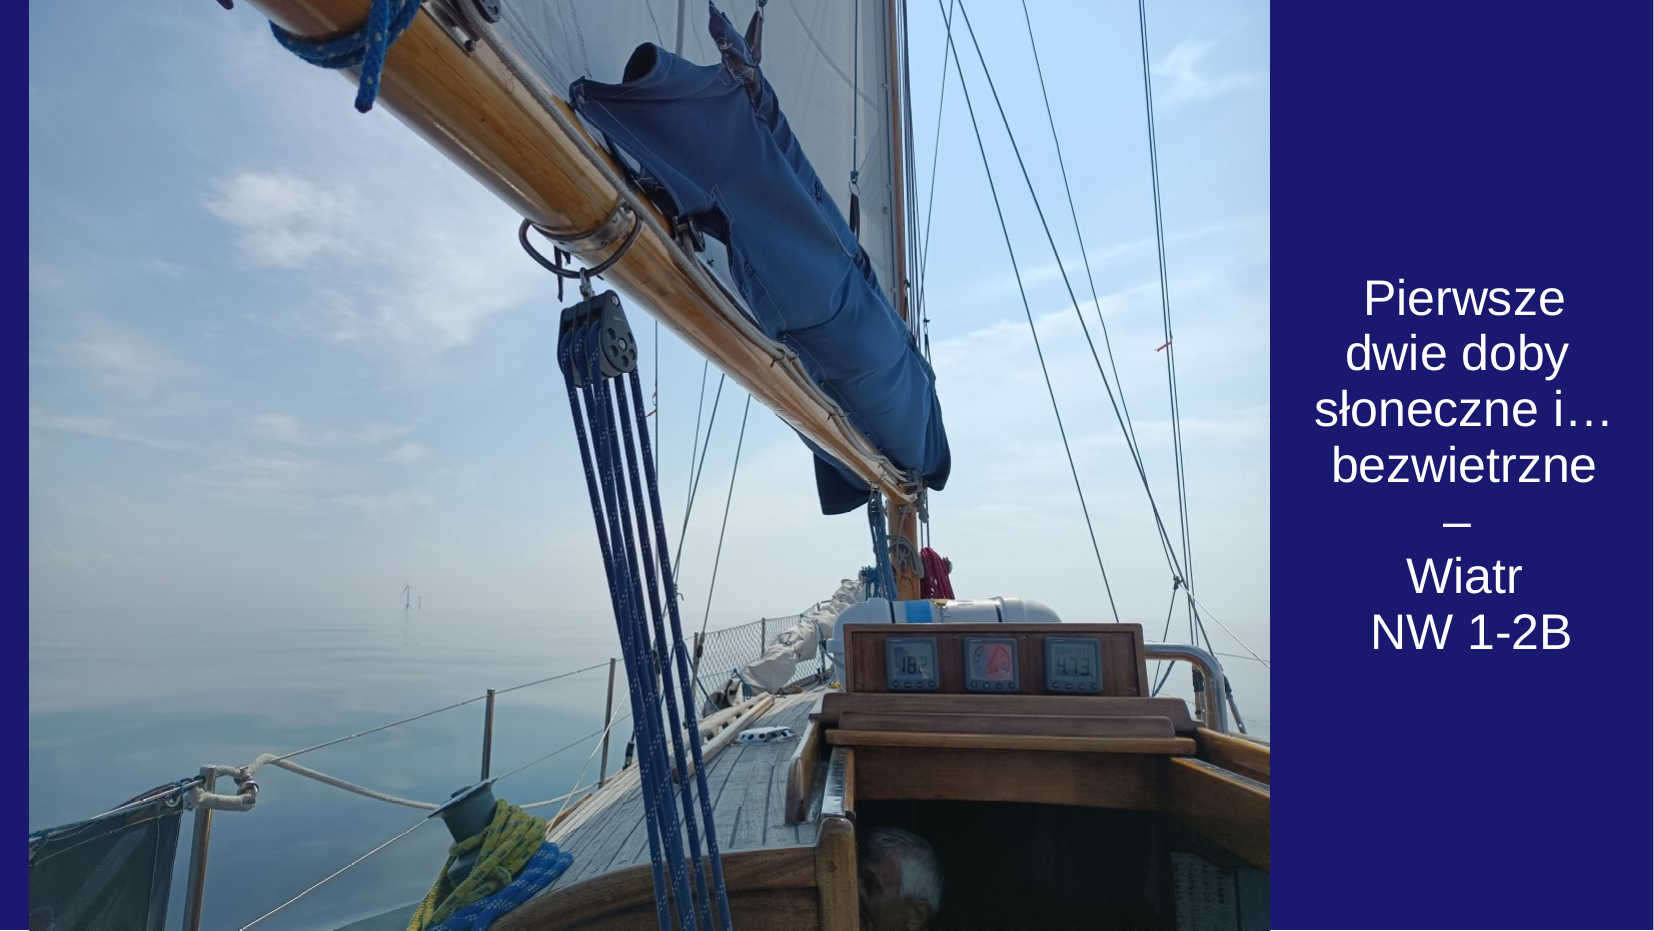

#
Pierwsze
dwie doby
słoneczne i…
bezwietrzne
–
Wiatr
 NW 1-2B